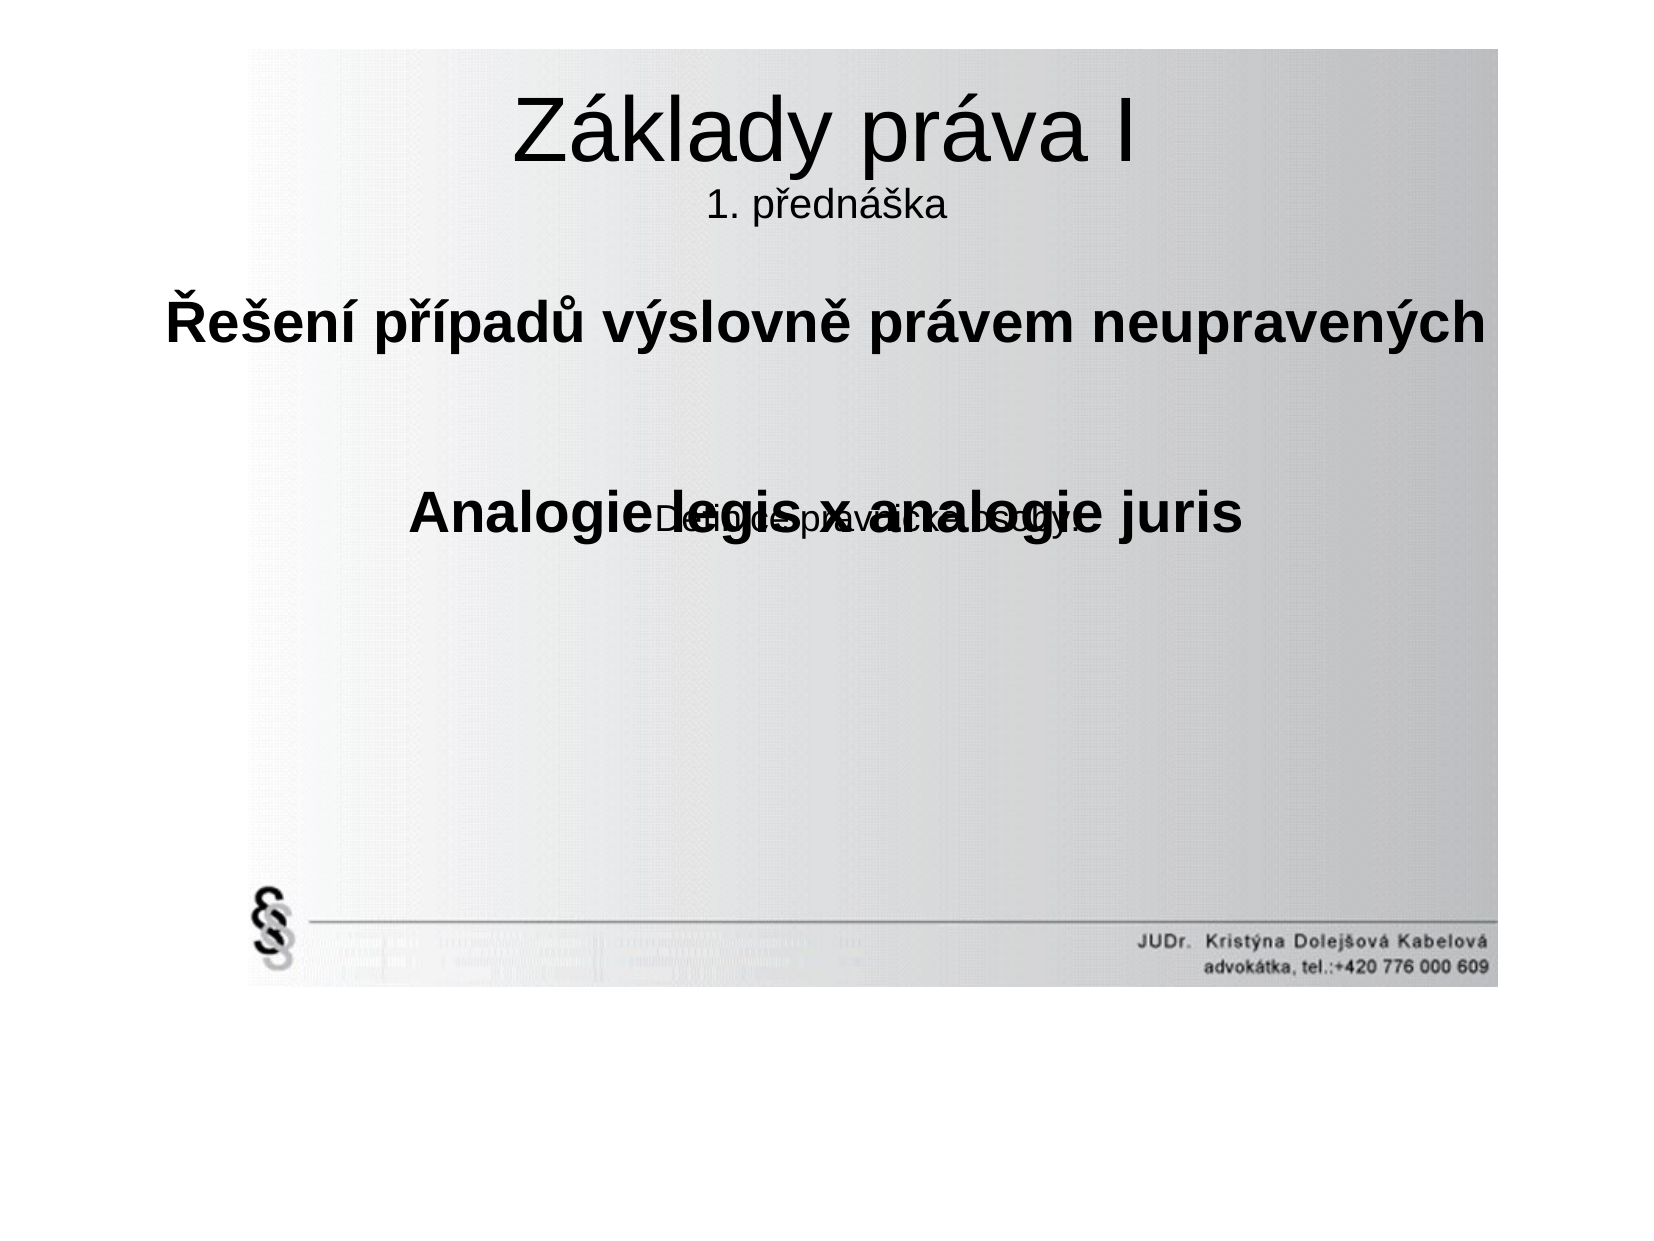

# Základy práva I 1. přednáška
Řešení případů výslovně právem neupravených
Analogie legis x analogie juris